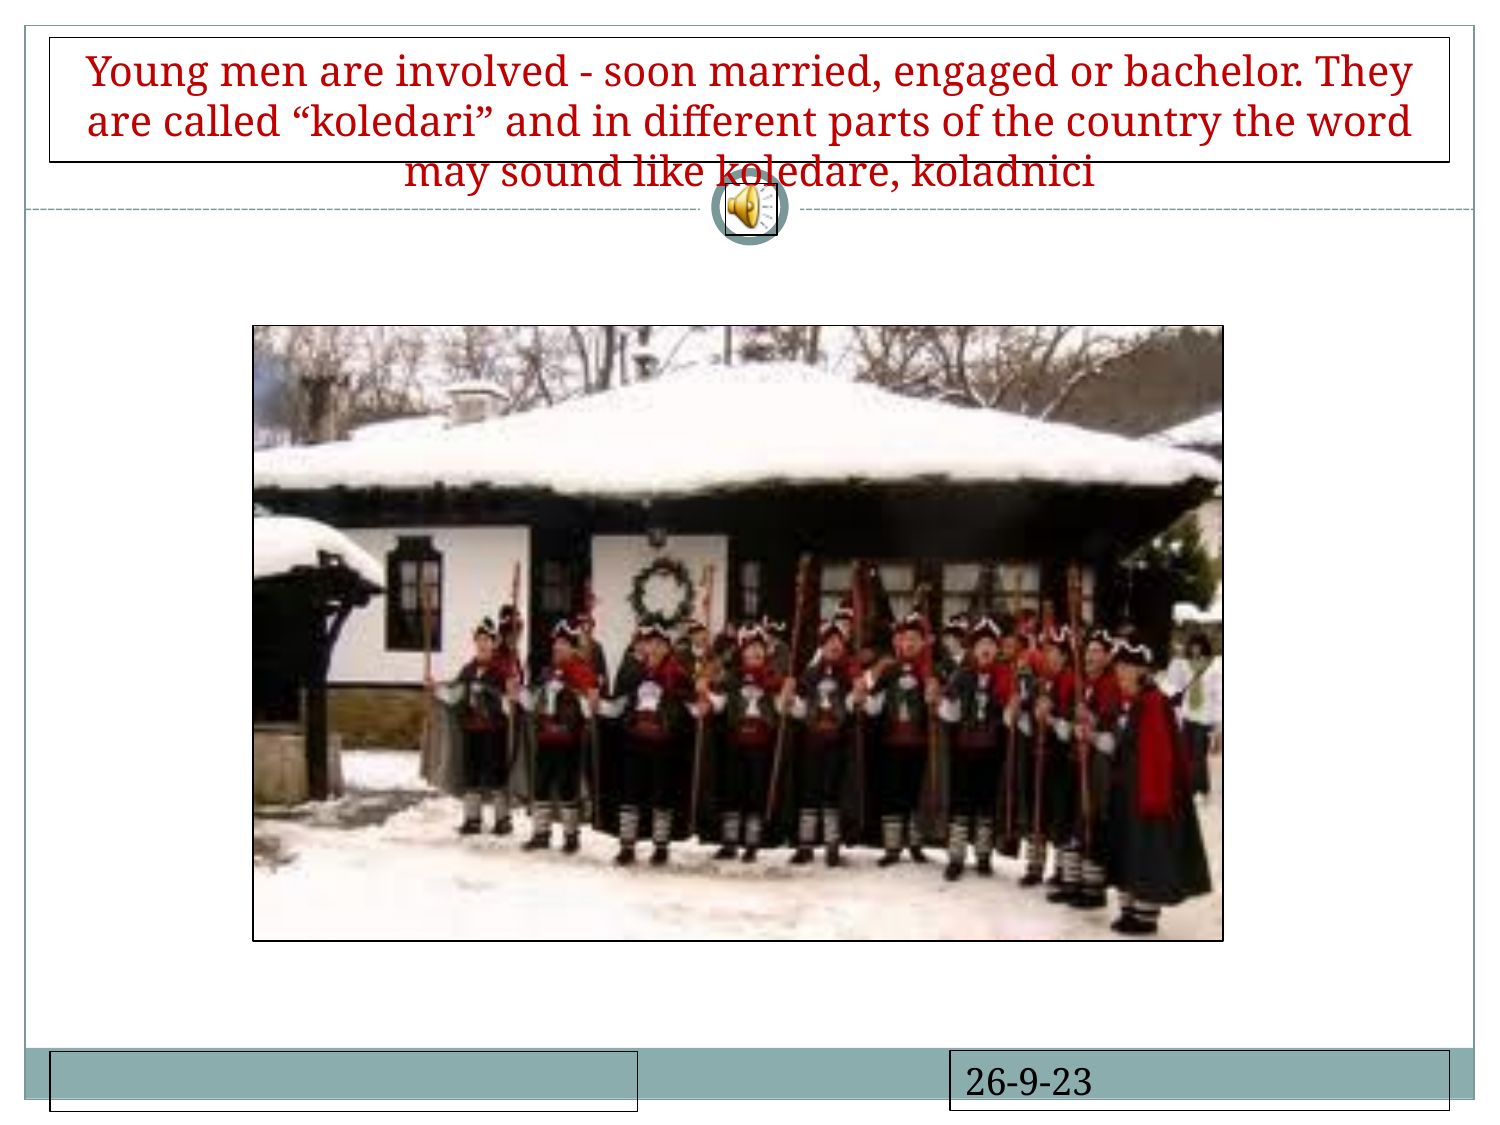

# Young men are involved - soon married, engaged or bachelor. They are called “koledari” and in different parts of the country the word may sound like koledare, koladnici
26-8-21